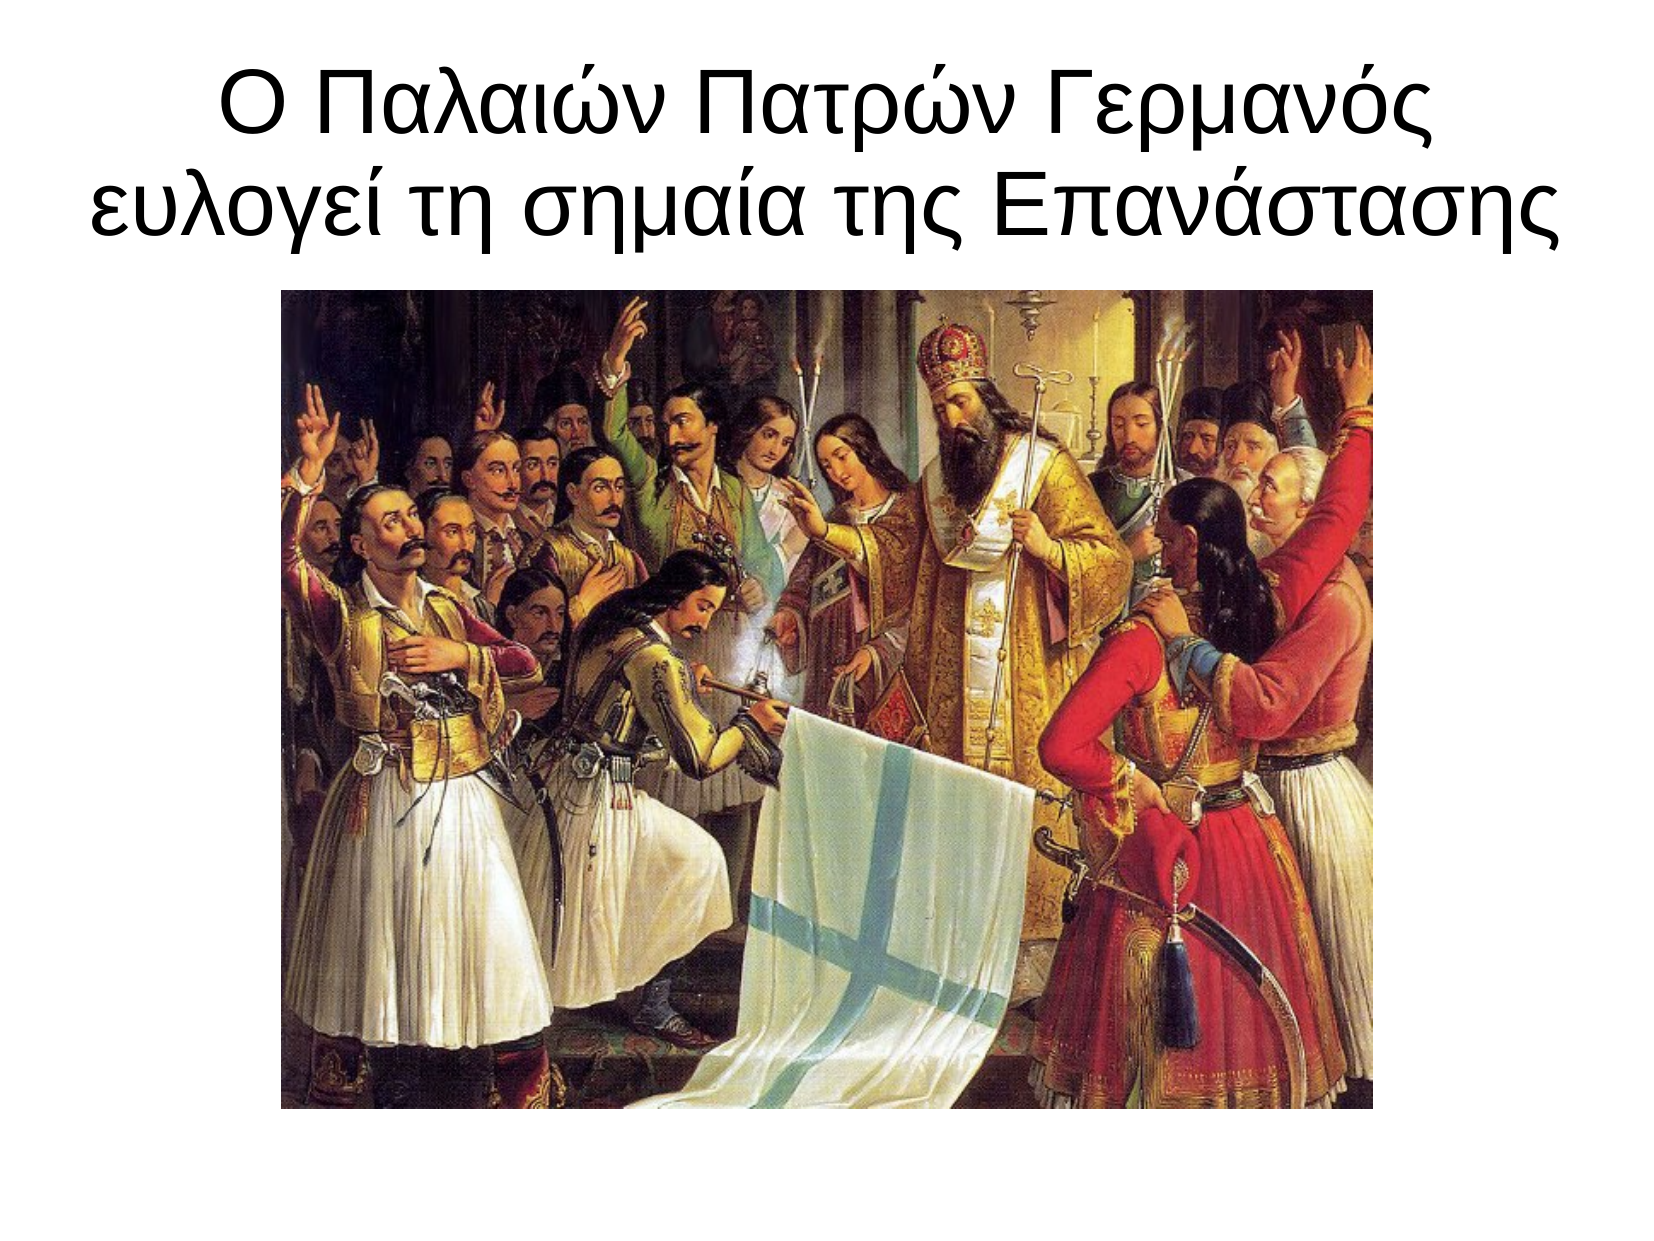

# Ο Παλαιών Πατρών Γερμανός ευλογεί τη σημαία της Επανάστασης